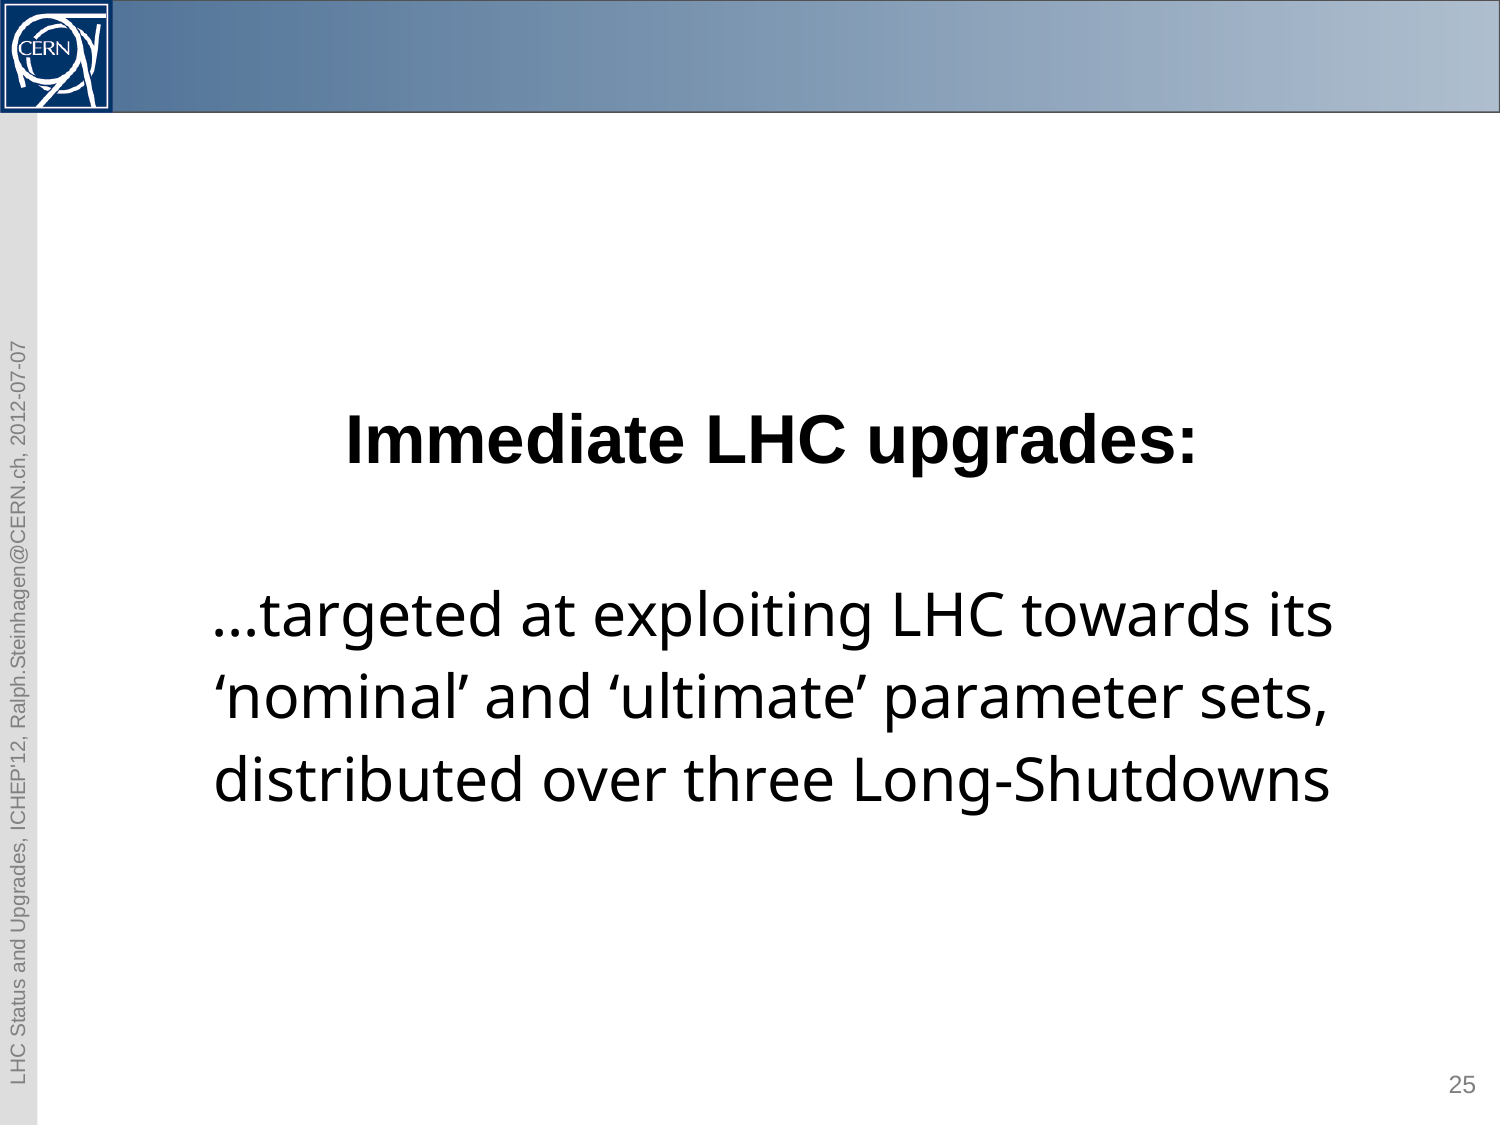

# Immediate LHC upgrades: ...targeted at exploiting LHC towards its ‘nominal’ and ‘ultimate’ parameter sets, distributed over three Long-Shutdowns